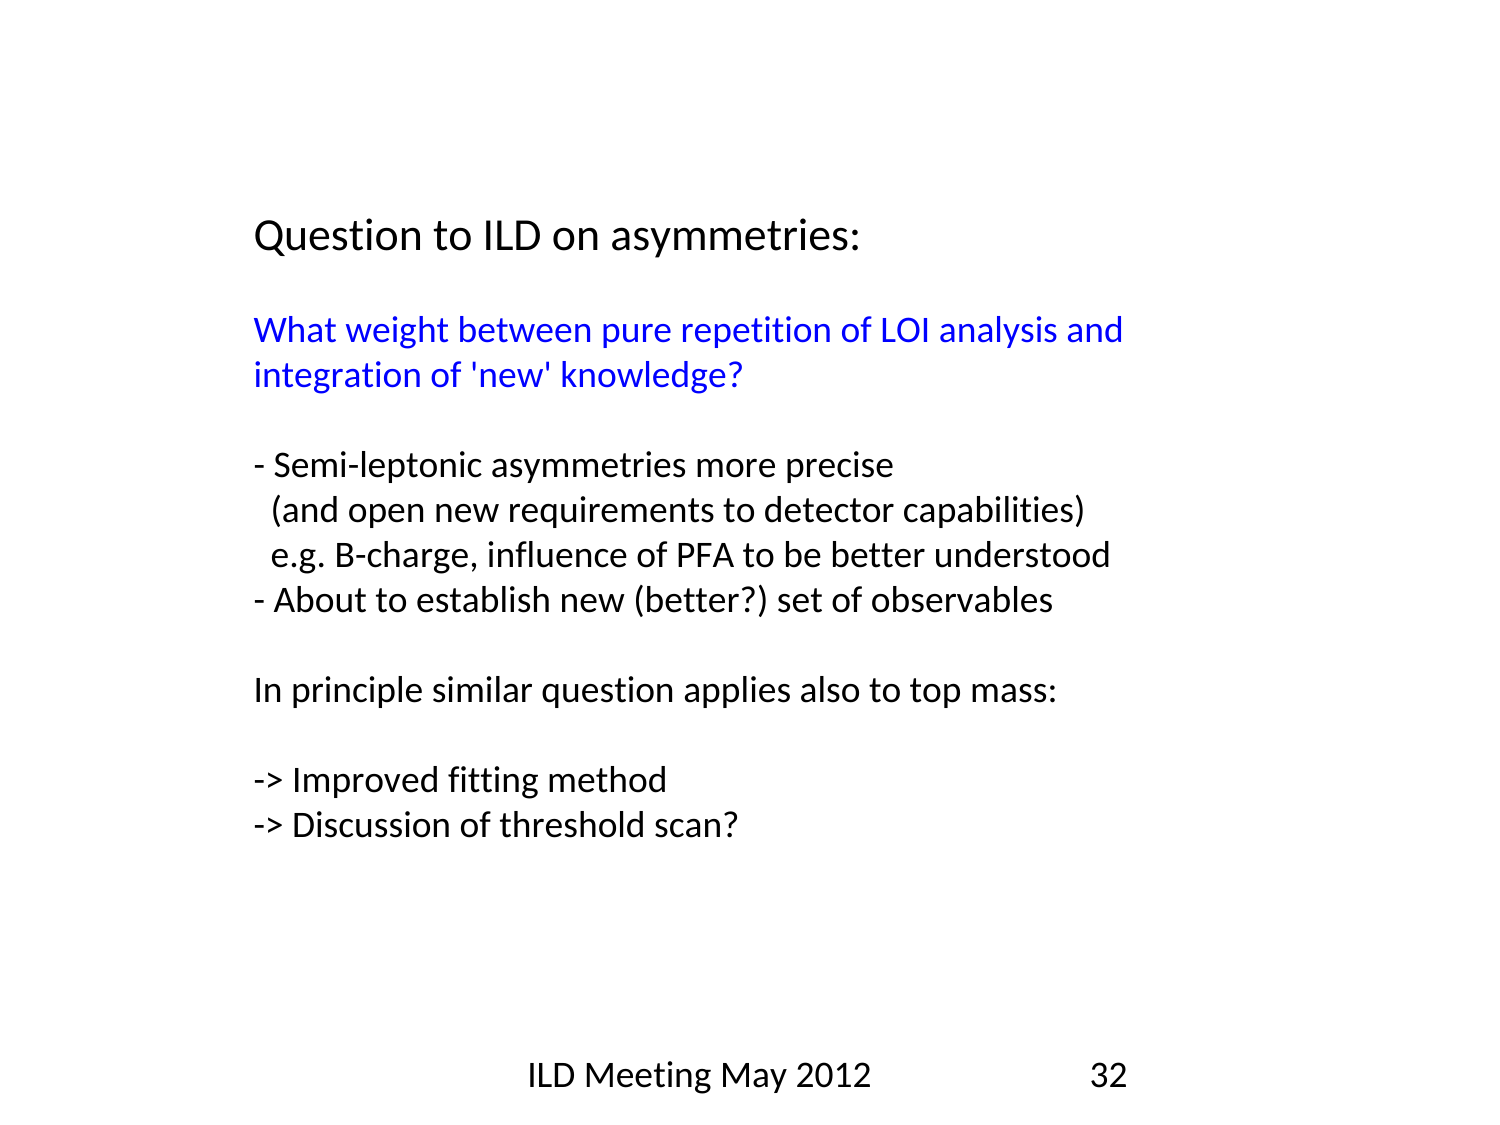

Question to ILD on asymmetries:
What weight between pure repetition of LOI analysis and integration of 'new' knowledge?
- Semi-leptonic asymmetries more precise
 (and open new requirements to detector capabilities)
 e.g. B-charge, influence of PFA to be better understood
- About to establish new (better?) set of observables
In principle similar question applies also to top mass:
-> Improved fitting method
-> Discussion of threshold scan?
32
ILD Meeting May 2012